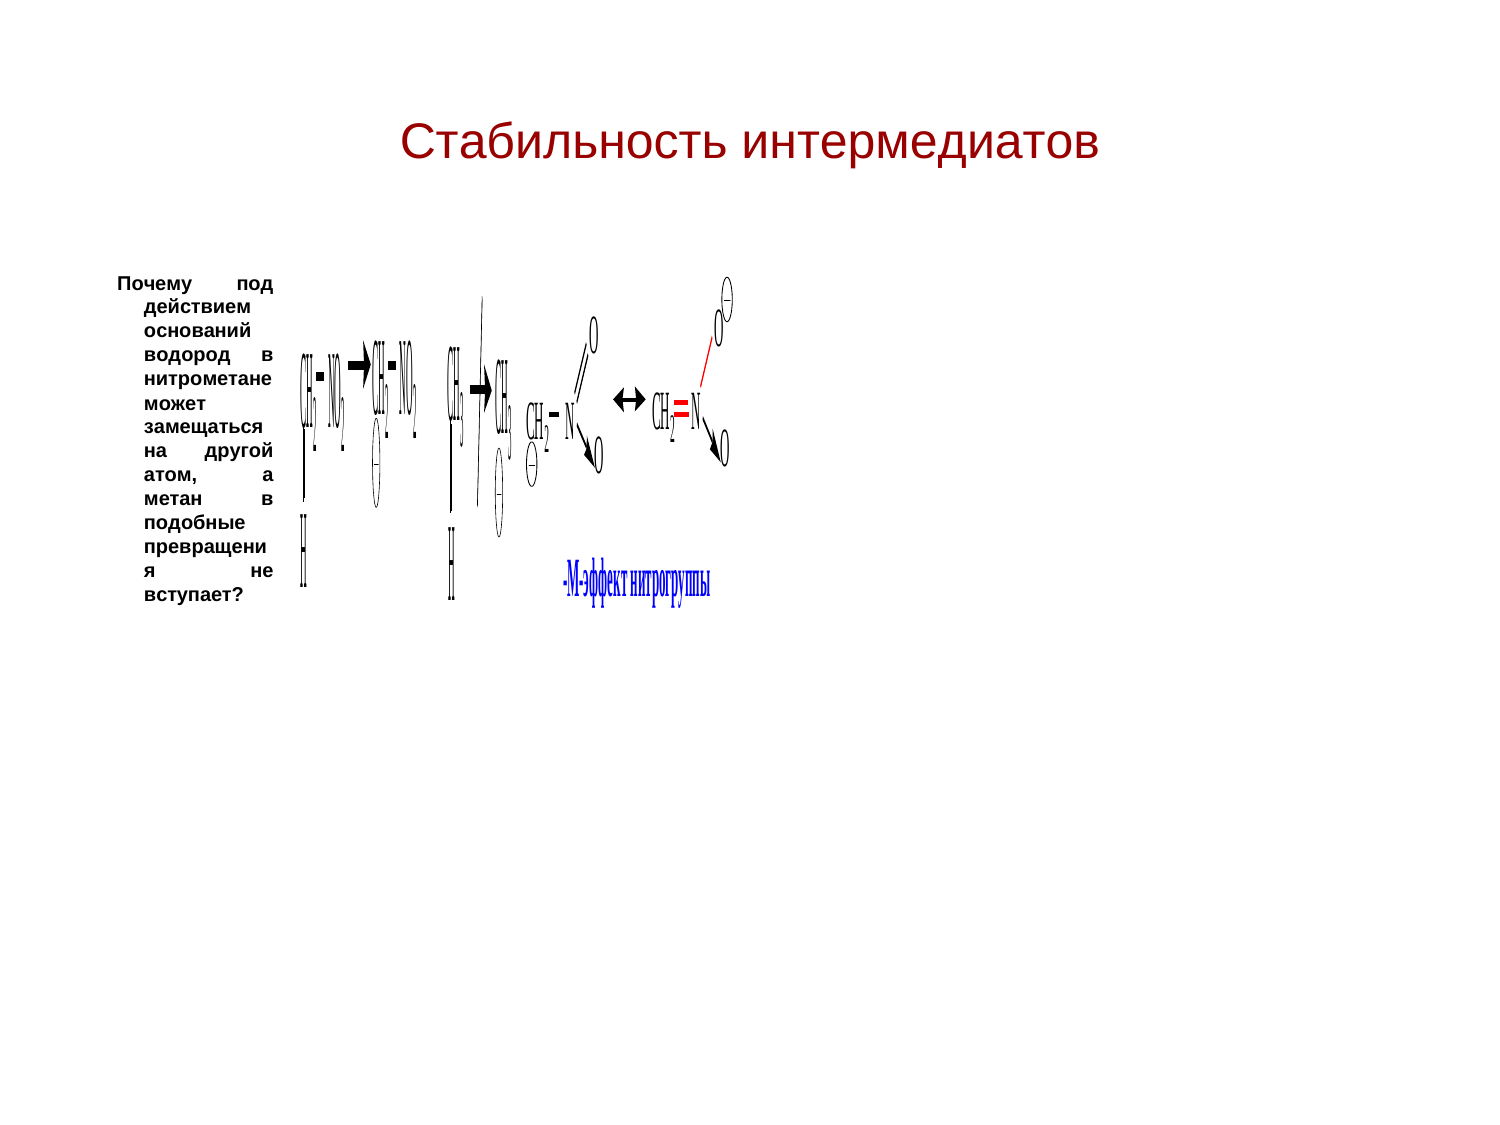

# Стабильность интермедиатов
Почему под действием оснований водород в нитрометане может замещаться на другой атом, а метан в подобные превращения не вступает?